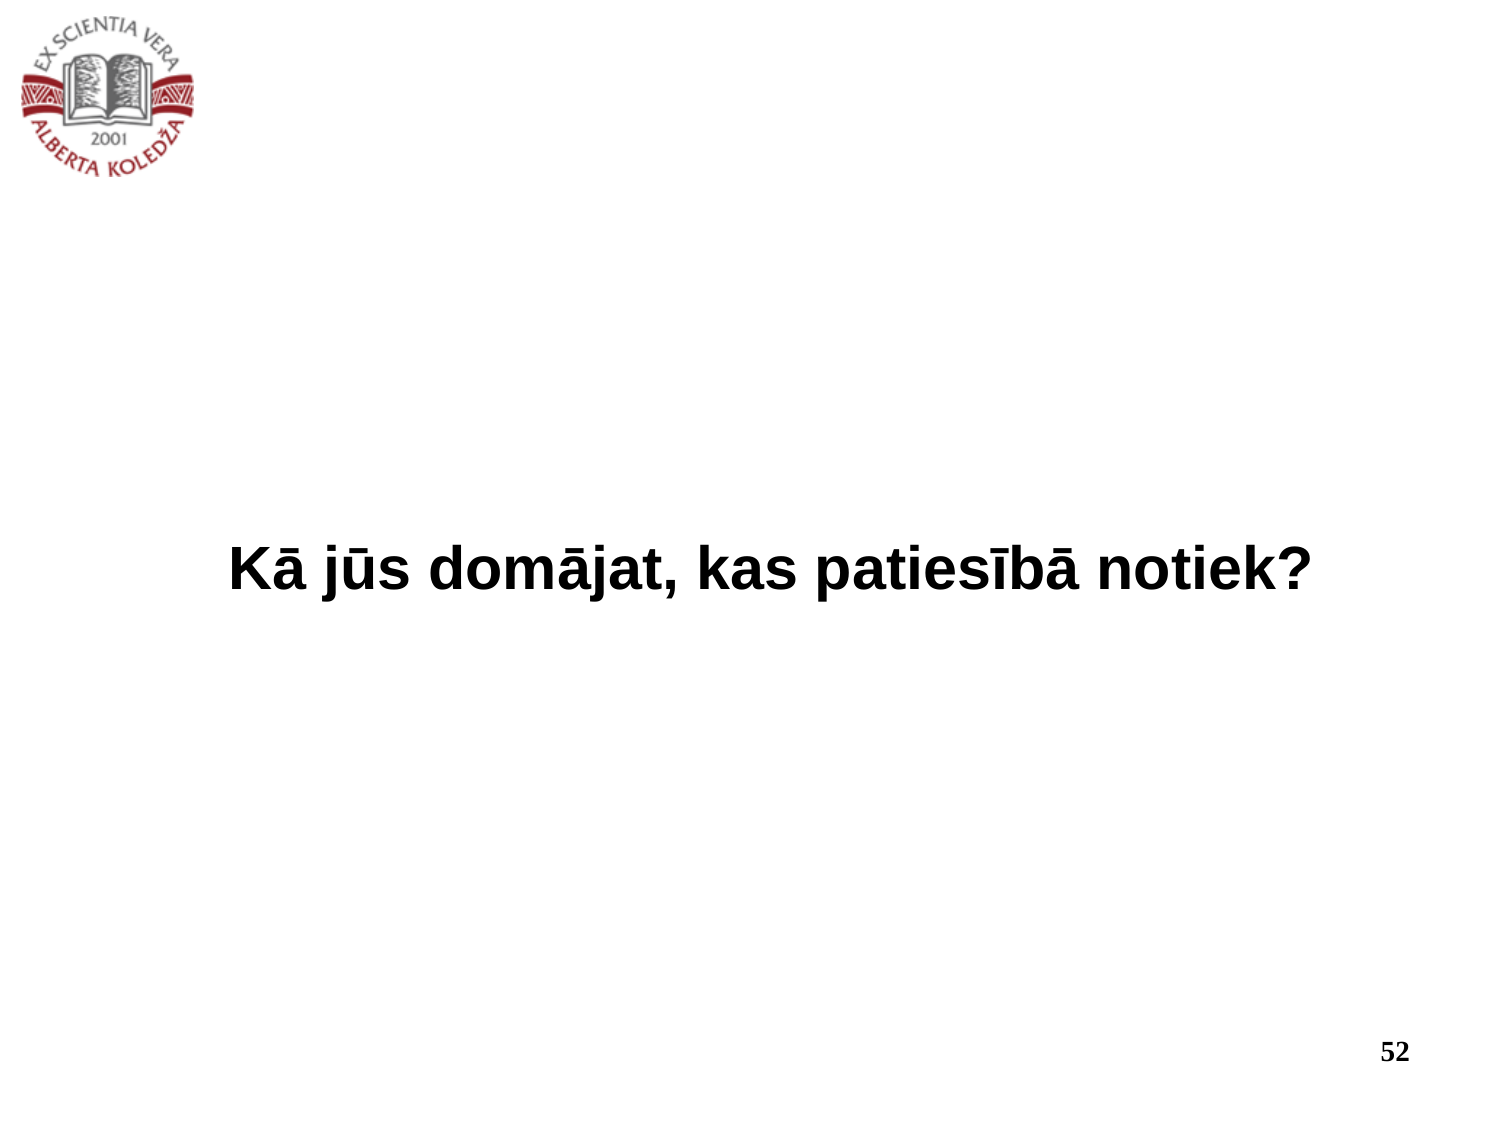

# Kā jūs domājat, kas patiesībā notiek?